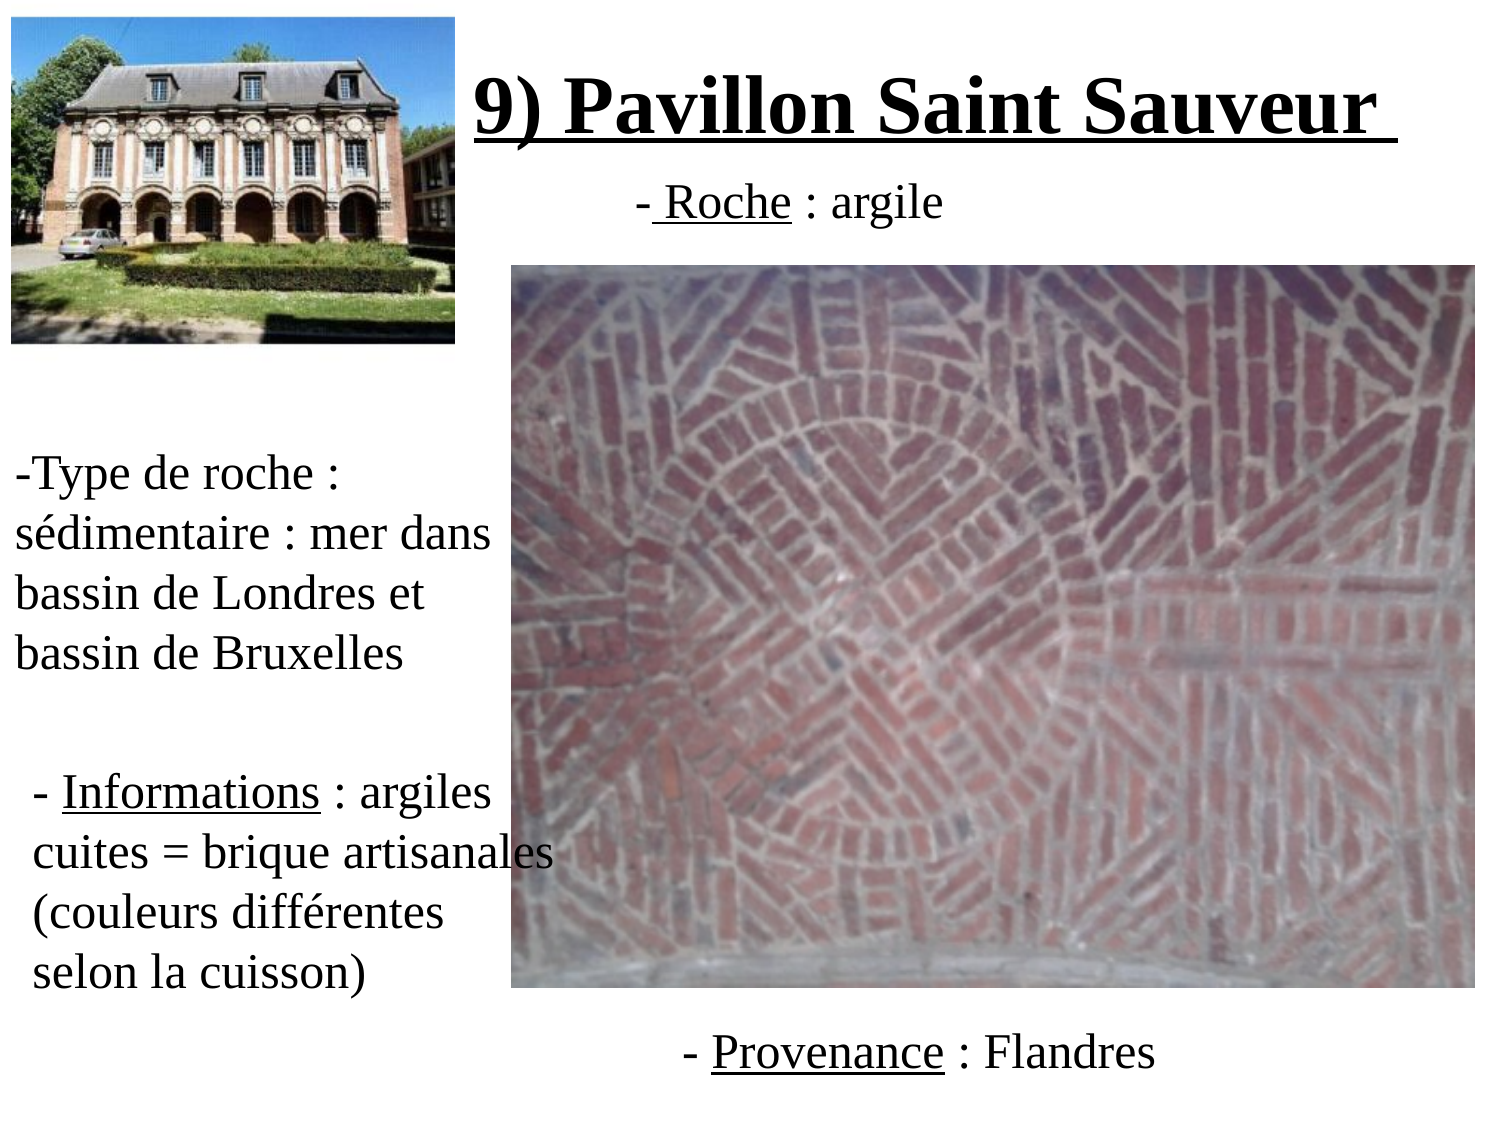

# 9) Pavillon Saint Sauveur
- Roche : argile
-Type de roche : sédimentaire : mer dans bassin de Londres et bassin de Bruxelles
- Informations : argiles cuites = brique artisanales (couleurs différentes selon la cuisson)
- Provenance : Flandres